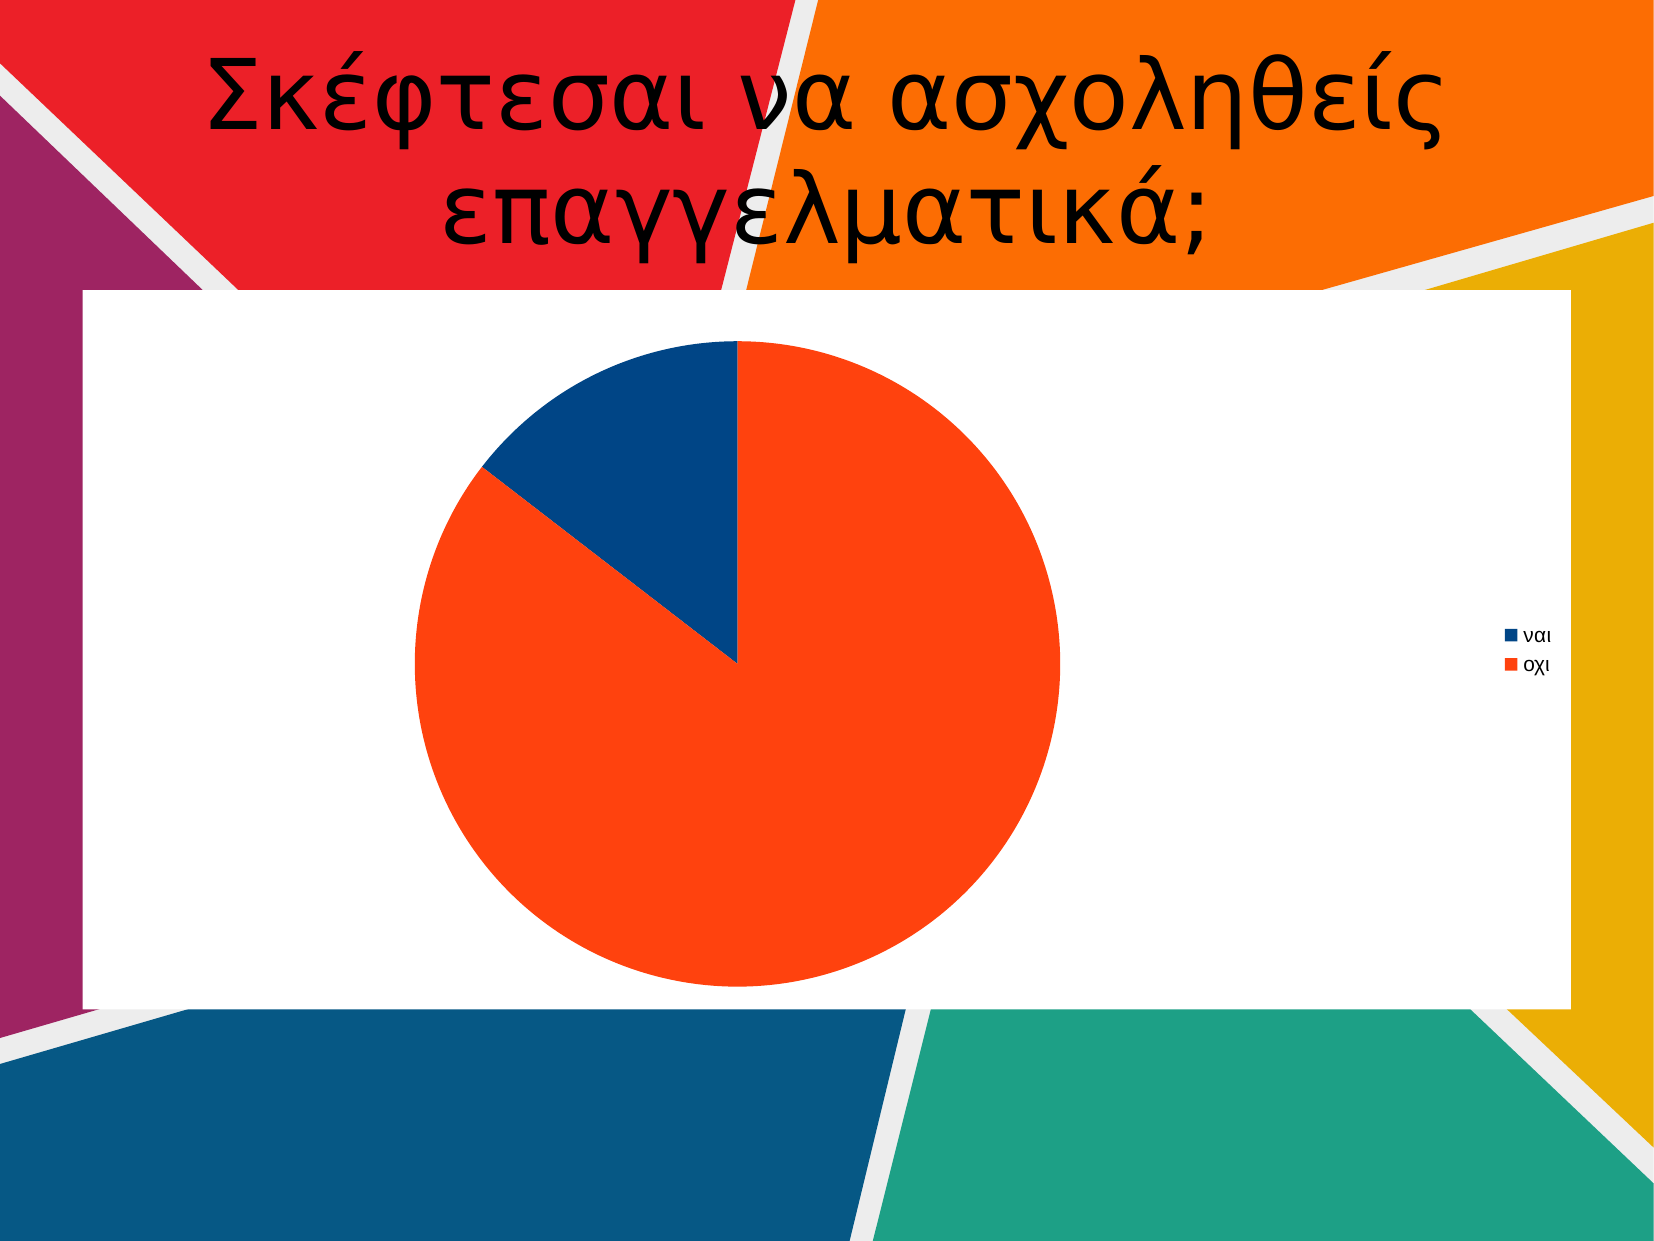

# Σκέφτεσαι να ασχοληθείς επαγγελματικά;
### Chart
| Category | Column E |
|---|---|
| ναι | 16.0 |
| οχι | 94.0 |